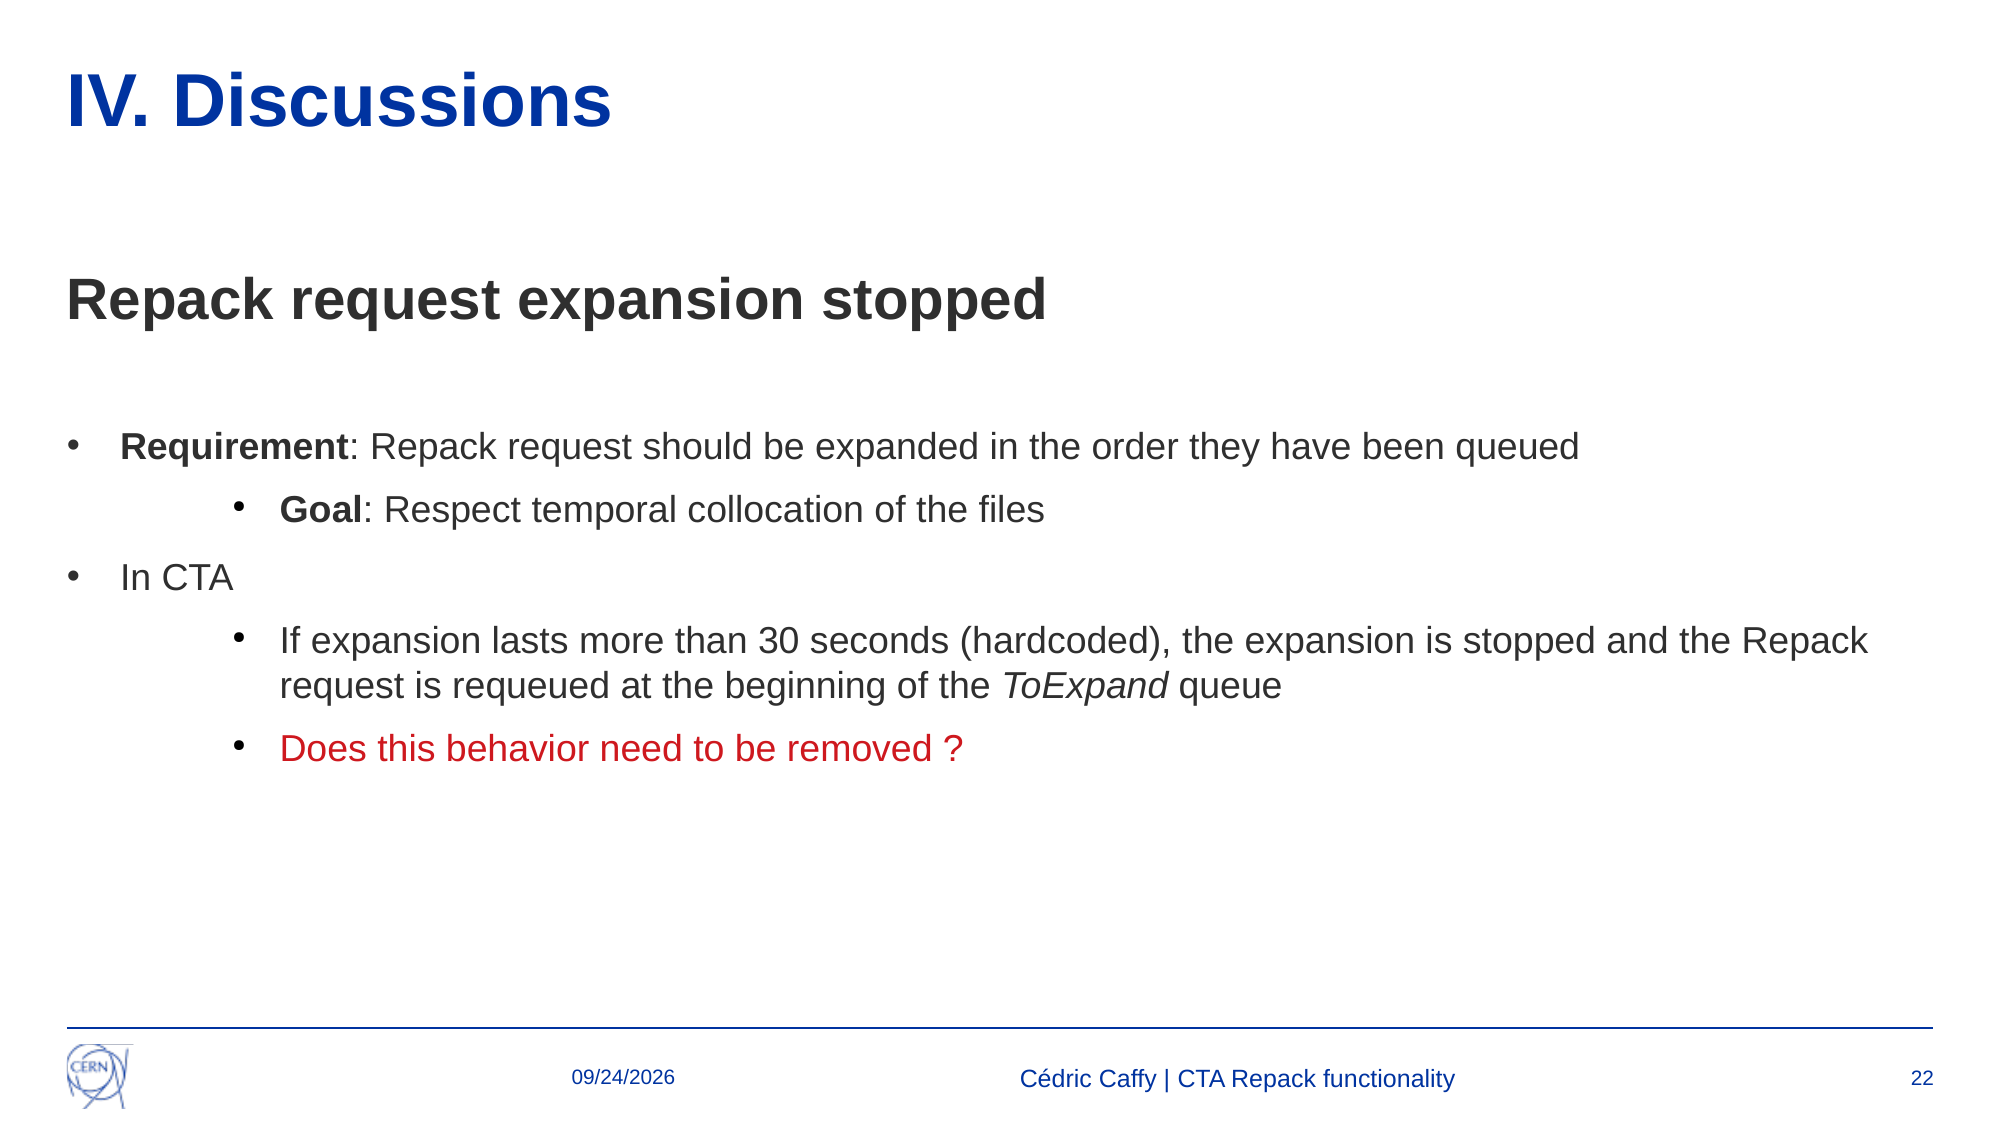

IV. Discussions
# Repack request expansion stopped
Requirement: Repack request should be expanded in the order they have been queued
Goal: Respect temporal collocation of the files
In CTA
If expansion lasts more than 30 seconds (hardcoded), the expansion is stopped and the Repack request is requeued at the beginning of the ToExpand queue
Does this behavior need to be removed ?
Cédric Caffy | CTA Repack functionality